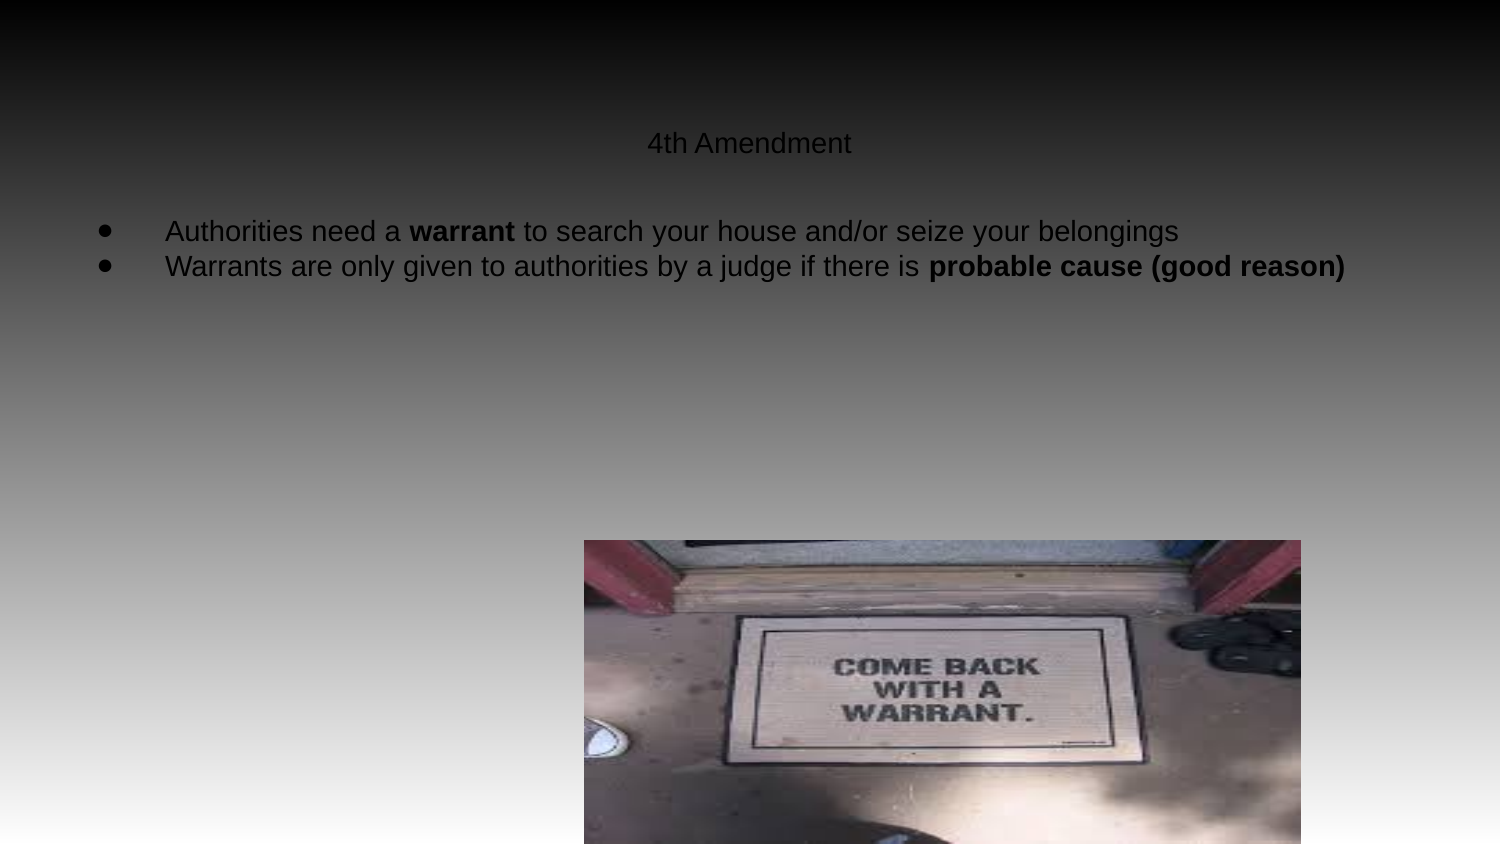

# 4th Amendment
Authorities need a warrant to search your house and/or seize your belongings
Warrants are only given to authorities by a judge if there is probable cause (good reason)